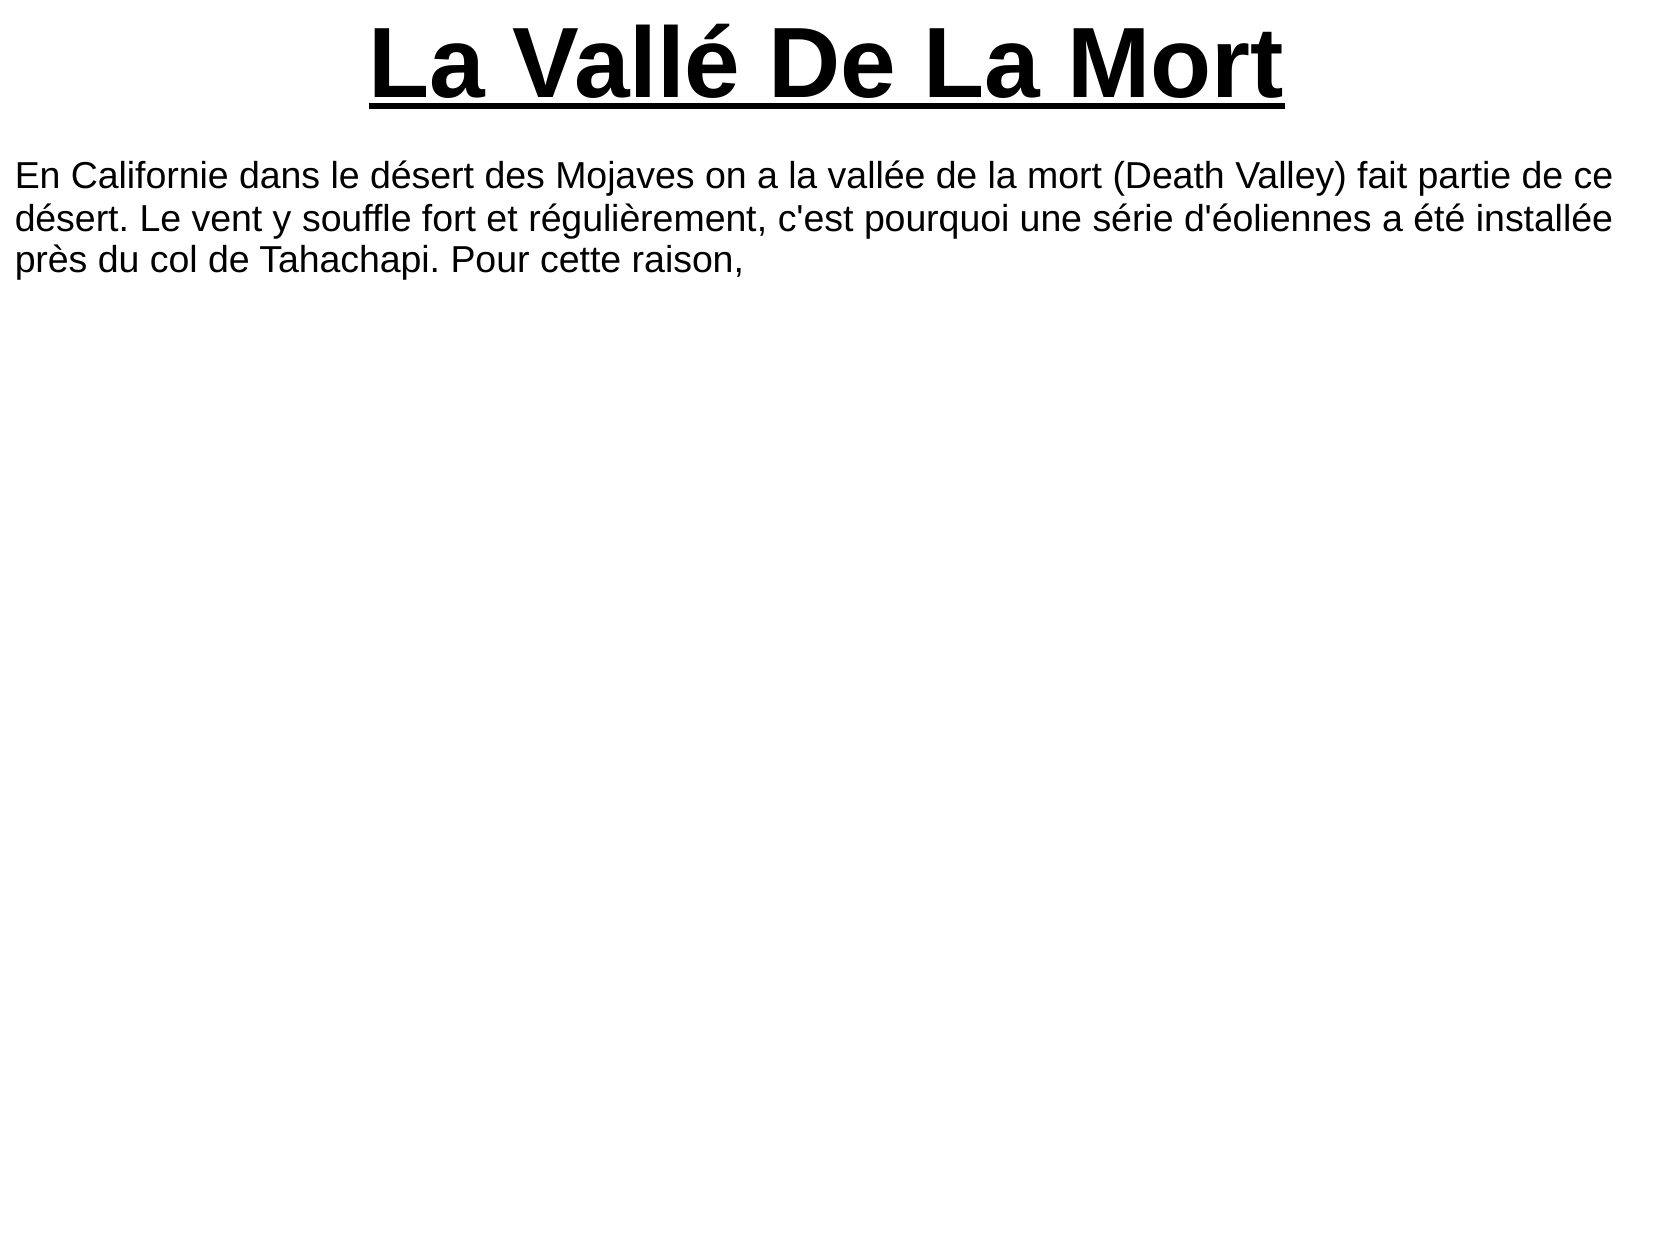

La Vallé De La Mort
En Californie dans le désert des Mojaves on a la vallée de la mort (Death Valley) fait partie de ce désert. Le vent y souffle fort et régulièrement, c'est pourquoi une série d'éoliennes a été installée près du col de Tahachapi. Pour cette raison,